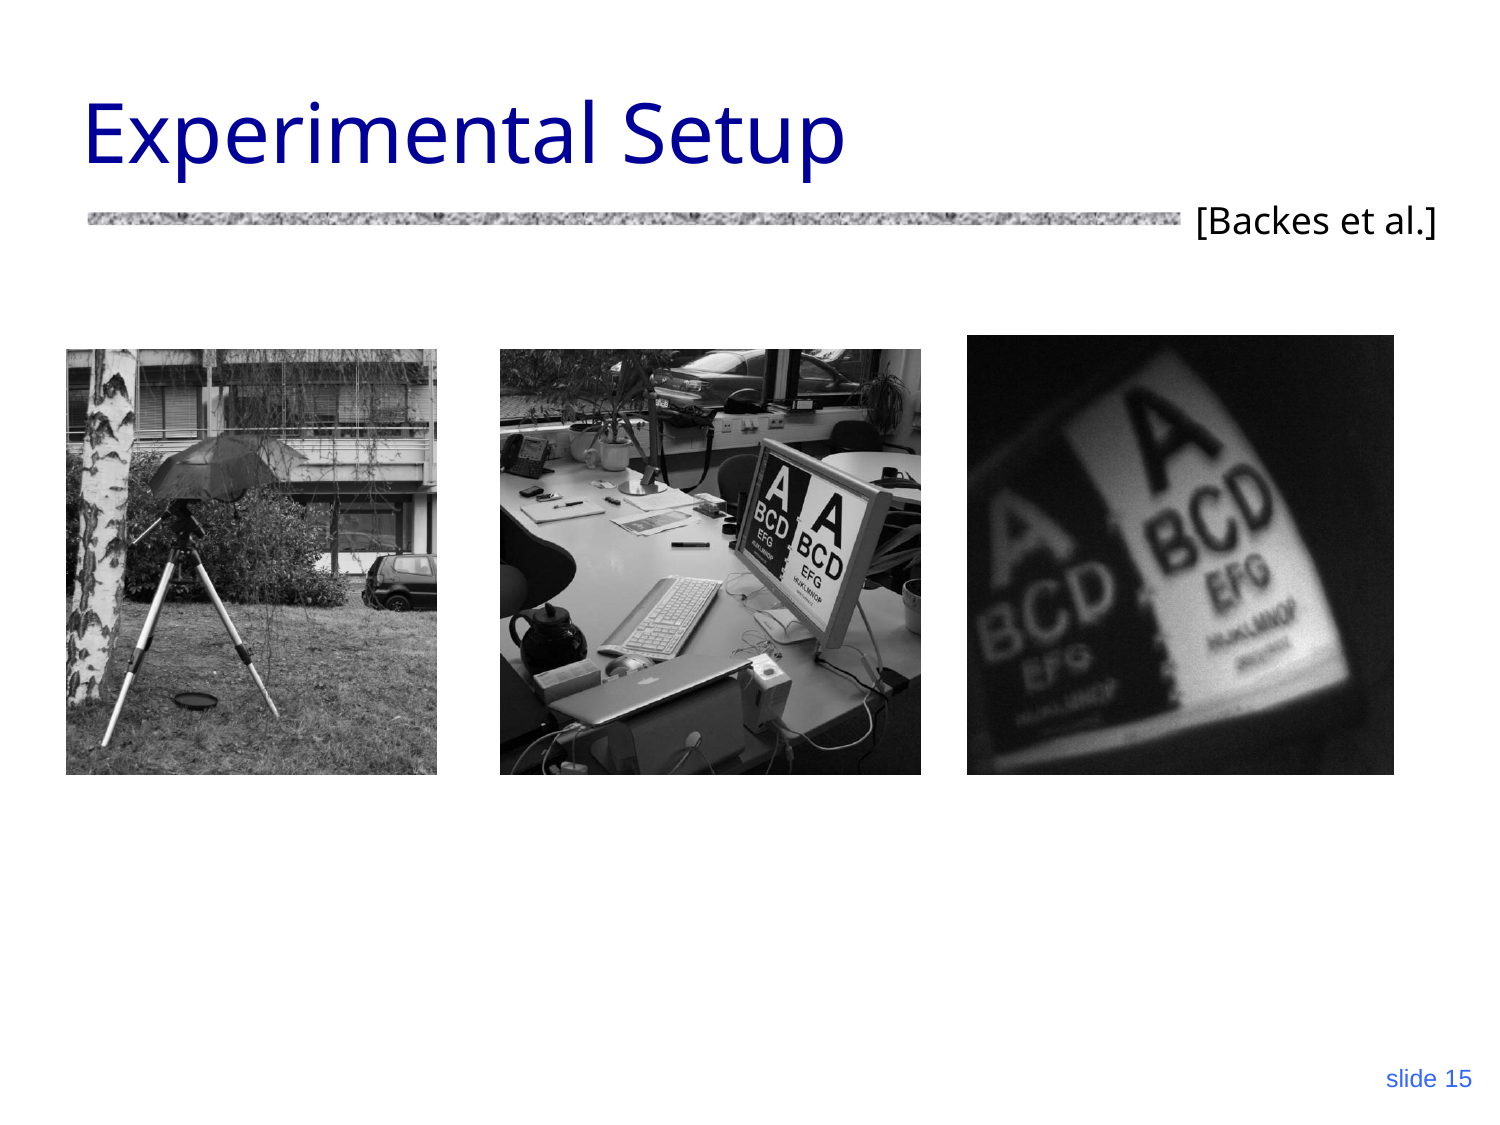

# Experimental Setup
[Backes et al.]
slide